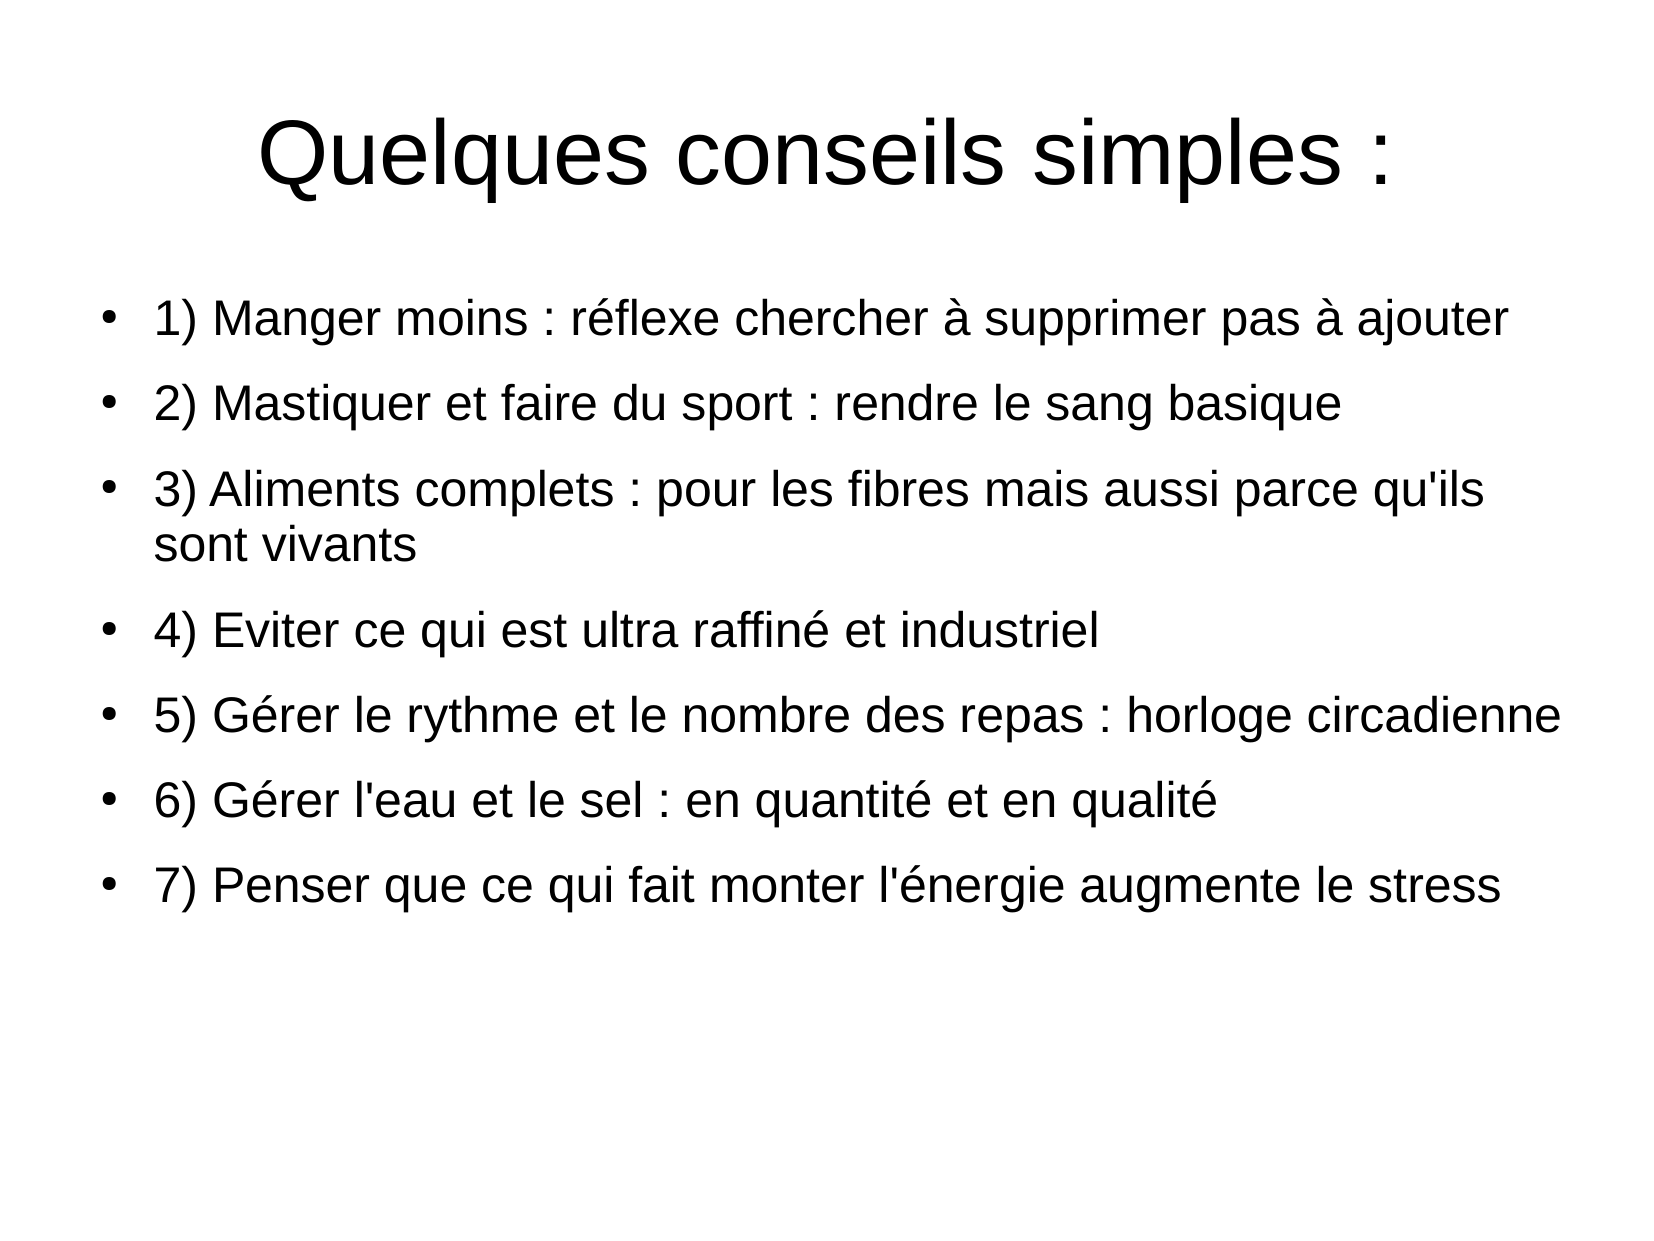

# Quelques conseils simples :
1) Manger moins : réflexe chercher à supprimer pas à ajouter
2) Mastiquer et faire du sport : rendre le sang basique
3) Aliments complets : pour les fibres mais aussi parce qu'ils sont vivants
4) Eviter ce qui est ultra raffiné et industriel
5) Gérer le rythme et le nombre des repas : horloge circadienne
6) Gérer l'eau et le sel : en quantité et en qualité
7) Penser que ce qui fait monter l'énergie augmente le stress